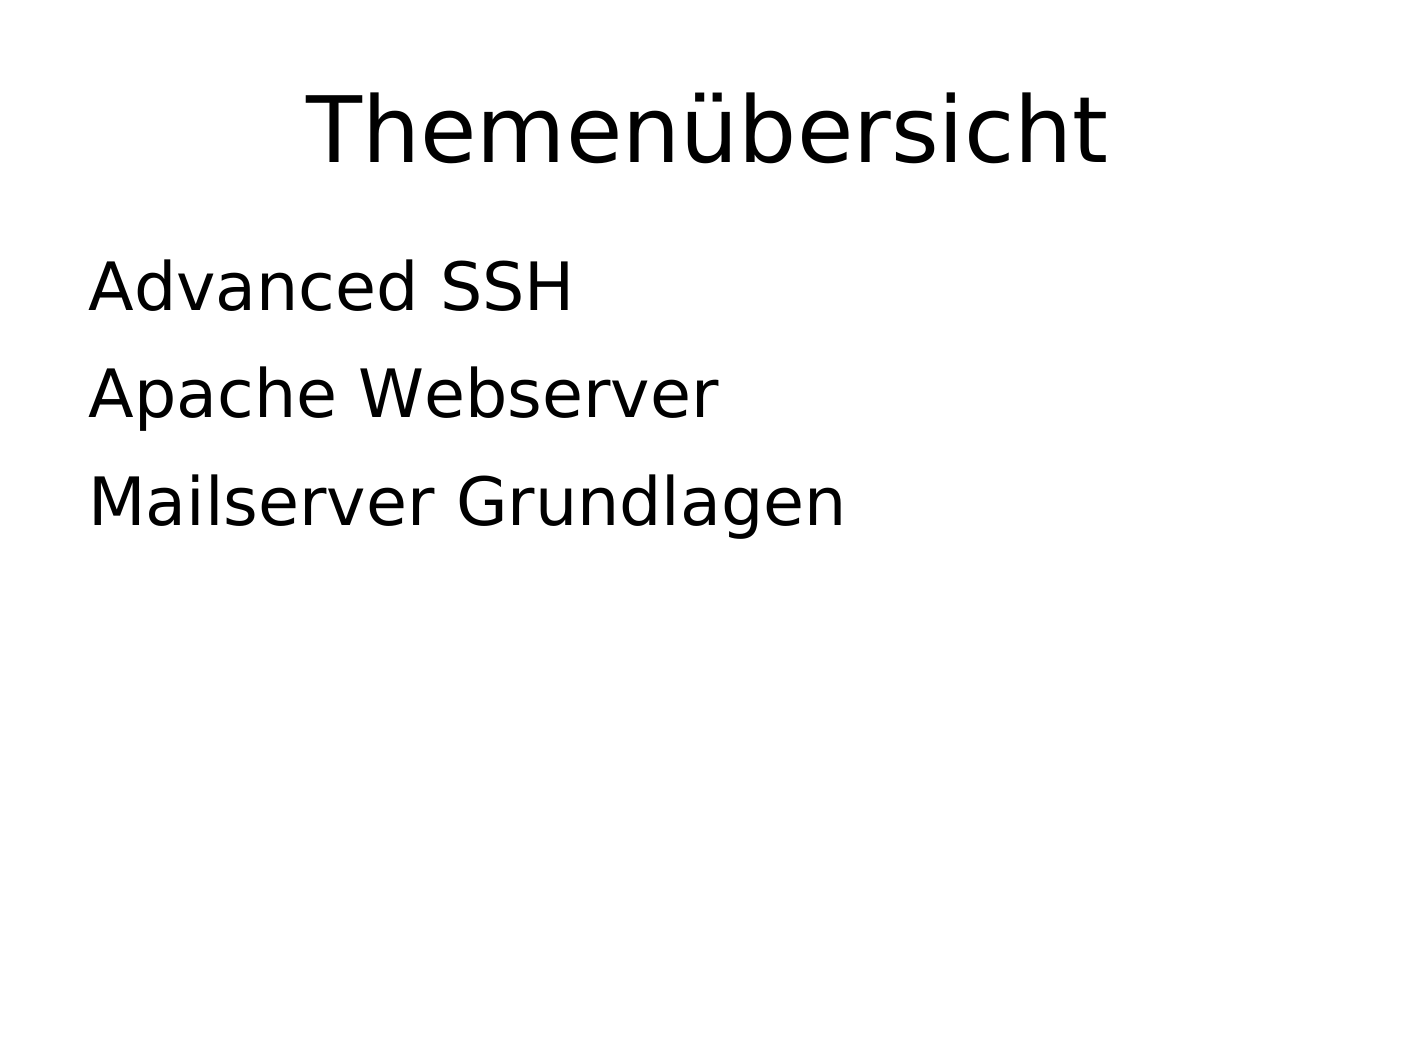

# Themenübersicht
Advanced SSH
Apache Webserver
Mailserver Grundlagen